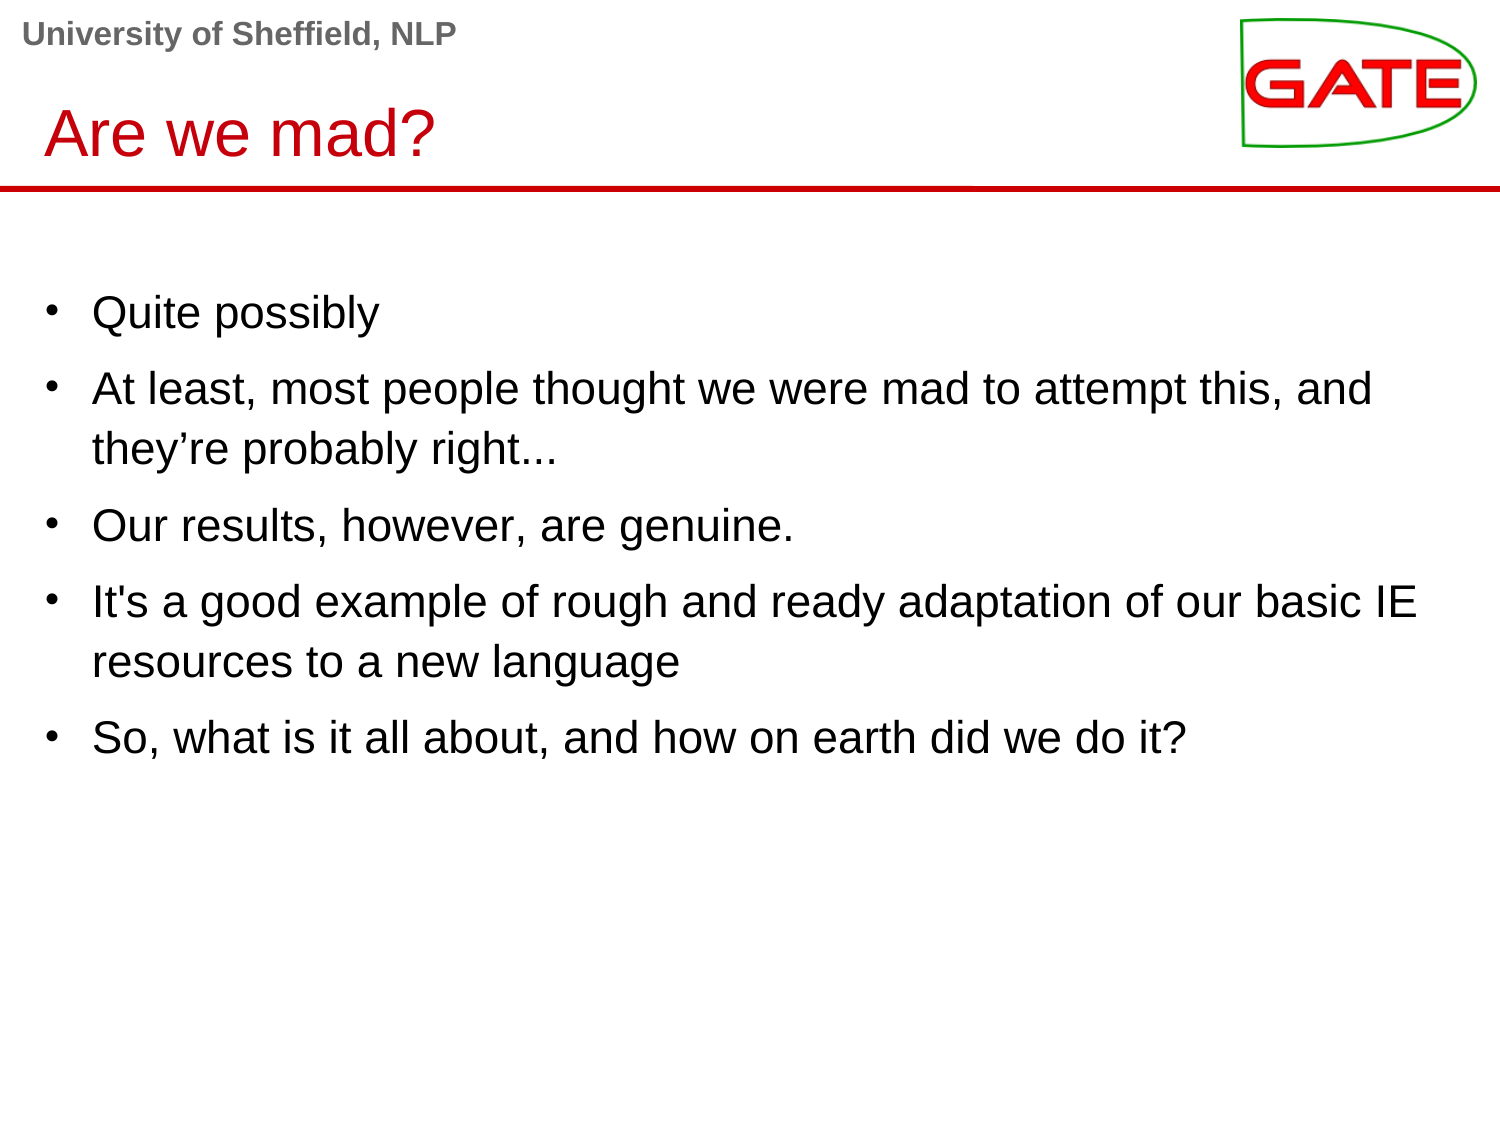

# Are we mad?
Quite possibly
At least, most people thought we were mad to attempt this, and they’re probably right...
Our results, however, are genuine.
It's a good example of rough and ready adaptation of our basic IE resources to a new language
So, what is it all about, and how on earth did we do it?